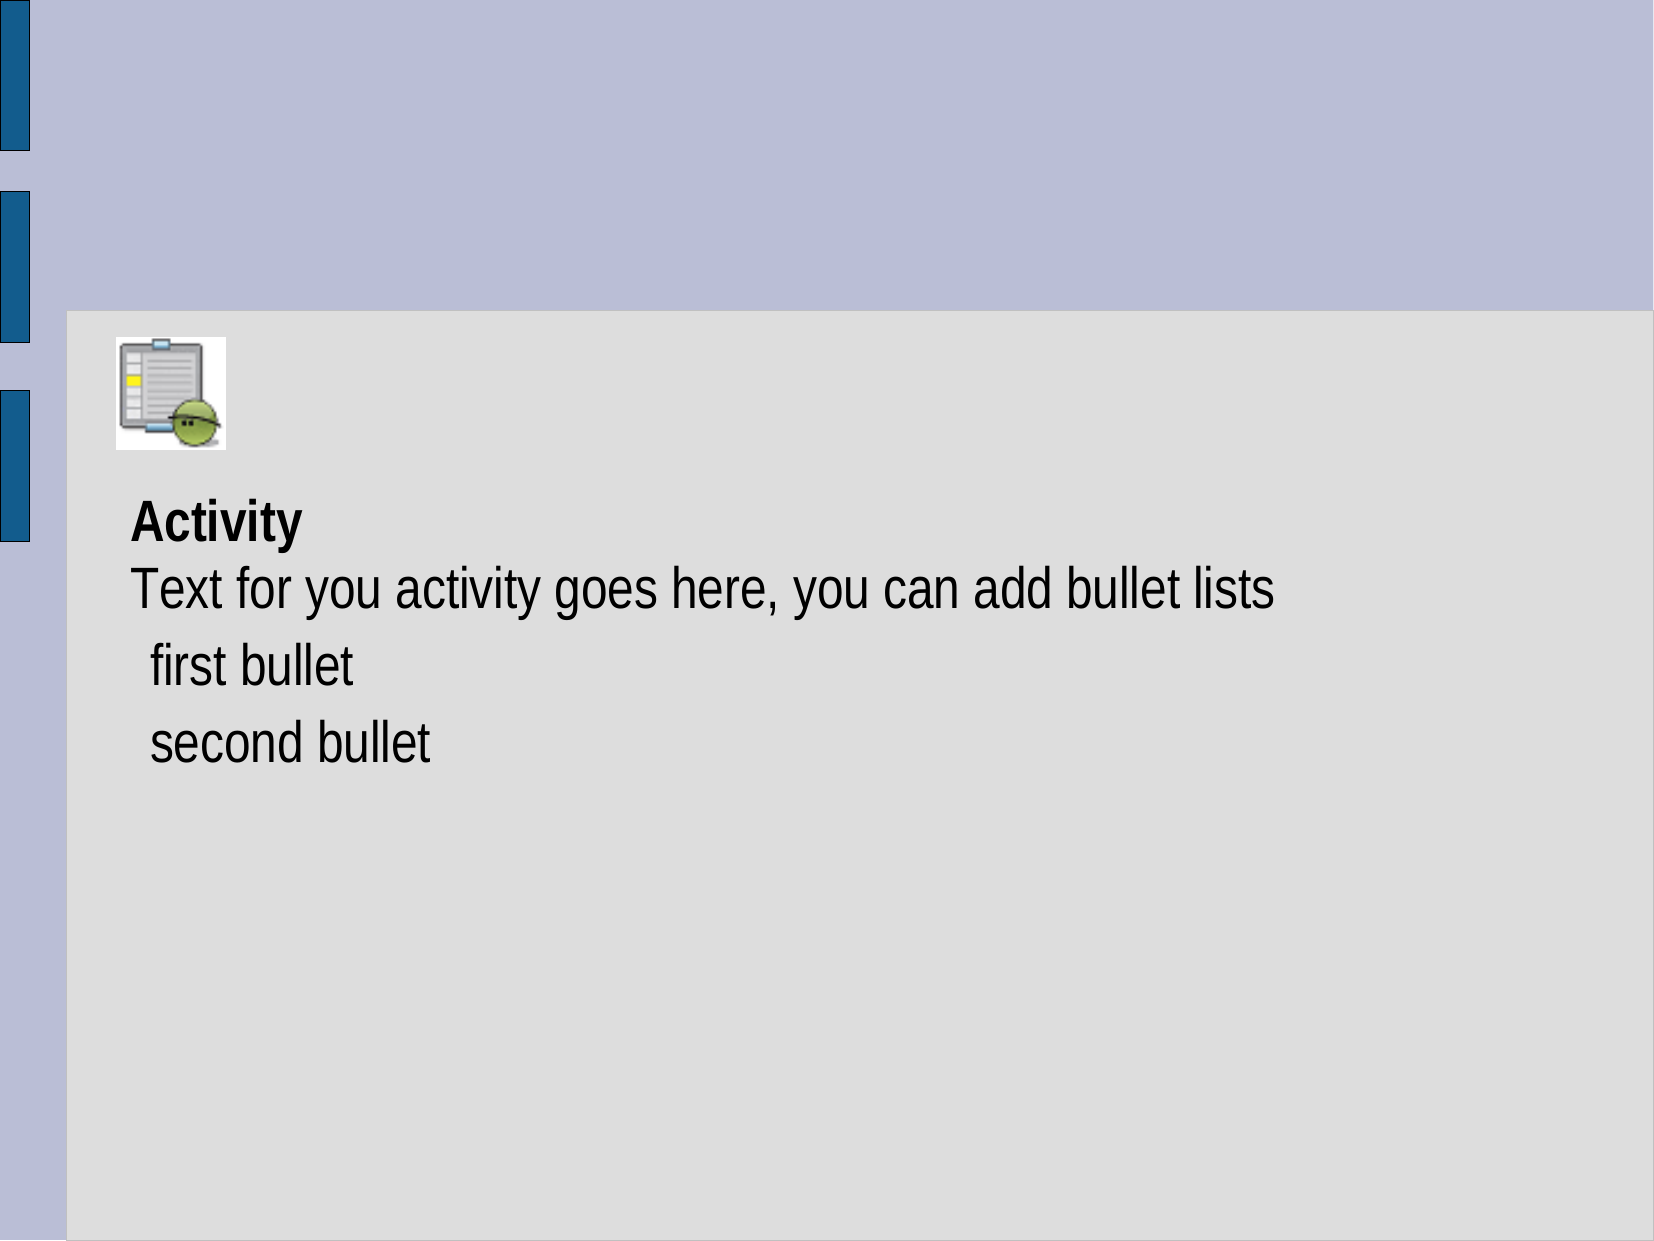

# Activity
Text for you activity goes here, you can add bullet lists
first bullet
second bullet